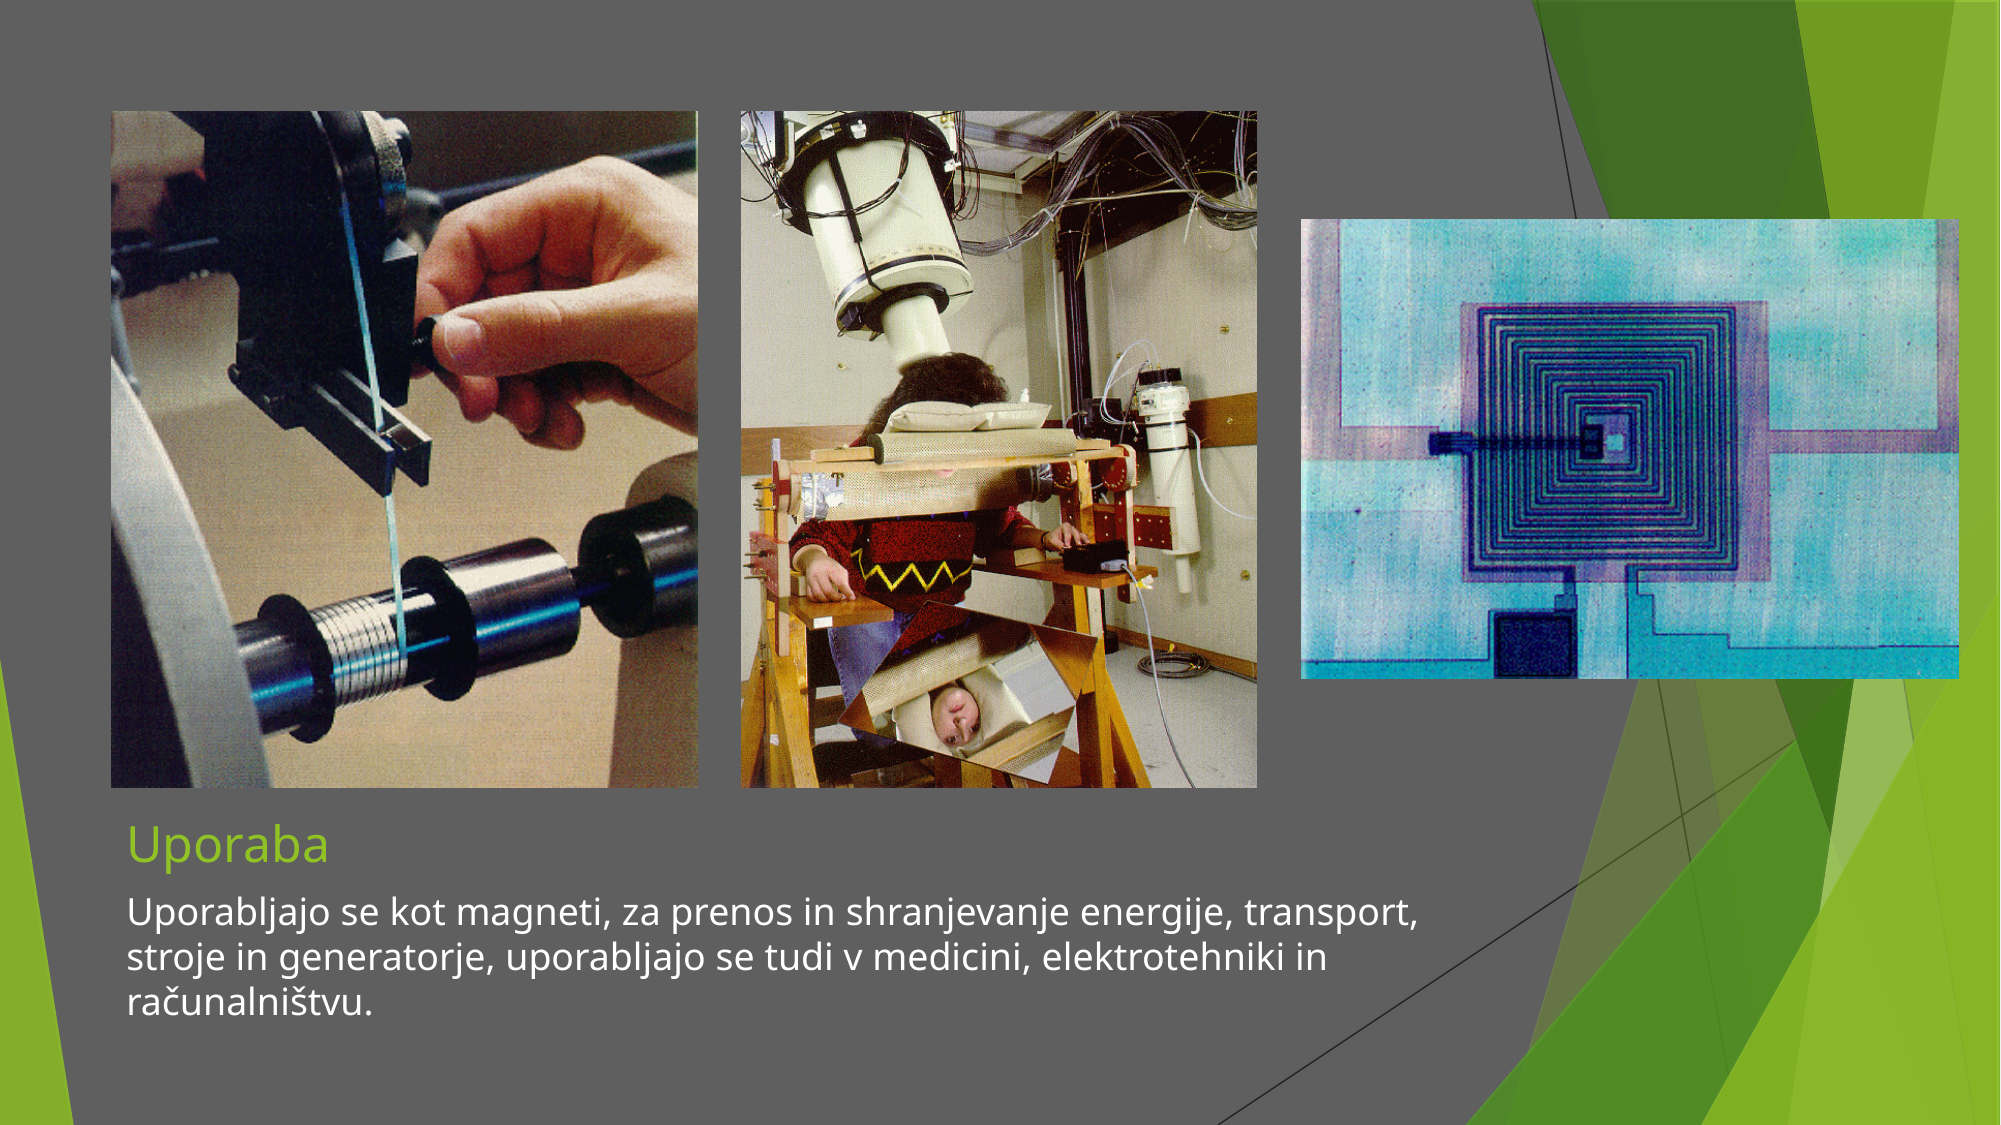

# Uporaba
Uporabljajo se kot magneti, za prenos in shranjevanje energije, transport, stroje in generatorje, uporabljajo se tudi v medicini, elektrotehniki in računalništvu.